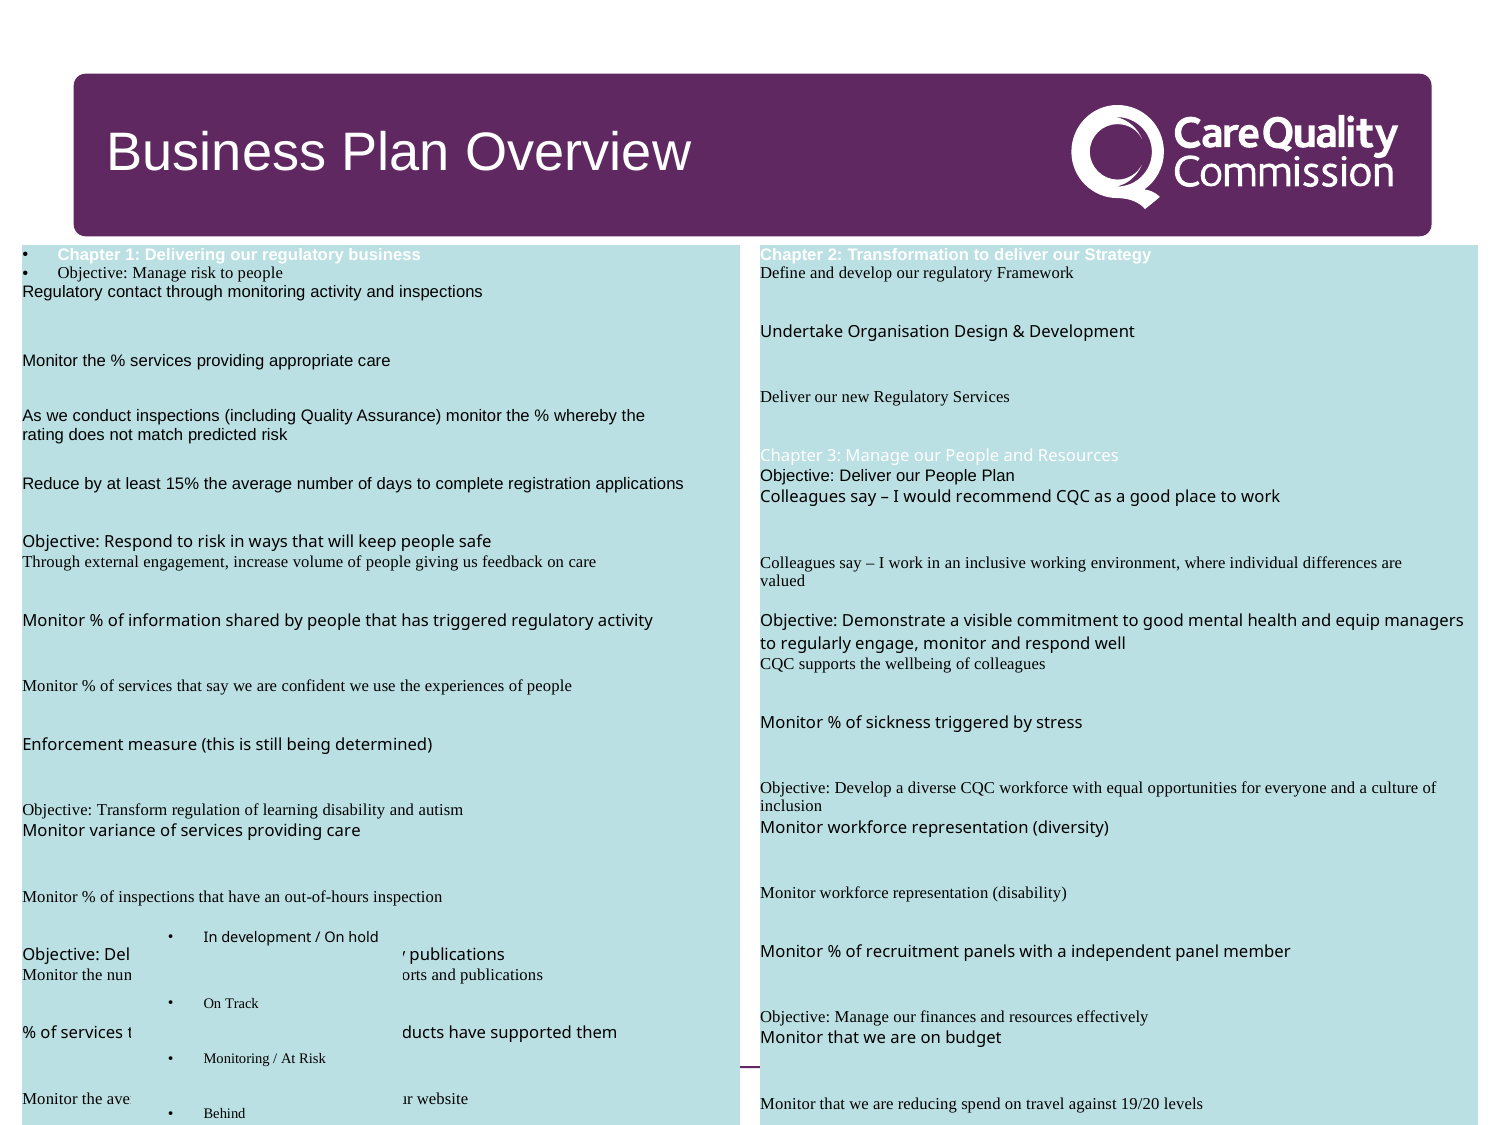

# Business Plan Overview
| Chapter 1: Delivering our regulatory business | |
| --- | --- |
| Objective: Manage risk to people | |
| Regulatory contact through monitoring activity and inspections | |
| Monitor the % services providing appropriate care | |
| As we conduct inspections (including Quality Assurance) monitor the % whereby the rating does not match predicted risk | |
| Reduce by at least 15% the average number of days to complete registration applications | |
| Objective: Respond to risk in ways that will keep people safe | |
| Through external engagement, increase volume of people giving us feedback on care | |
| Monitor % of information shared by people that has triggered regulatory activity | |
| Monitor % of services that say we are confident we use the experiences of people | |
| Enforcement measure (this is still being determined) | |
| Objective: Transform regulation of learning disability and autism | |
| Monitor variance of services providing care | |
| Monitor % of inspections that have an out-of-hours inspection | |
| Objective: Deliver our independent voice and key publications | |
| Monitor the number of people who access our major reports and publications | |
| % of services that say our independent voice products have supported them | |
| Monitor the average age of our assessment outputs on our website | |
| Chapter 2: Transformation to deliver our Strategy | |
| --- | --- |
| Define and develop our regulatory Framework | |
| Undertake Organisation Design & Development | |
| Deliver our new Regulatory Services | |
| Chapter 3: Manage our People and Resources | |
| Objective: Deliver our People Plan | |
| Colleagues say – I would recommend CQC as a good place to work | |
| Colleagues say – I work in an inclusive working environment, where individual differences are valued | |
| Objective: Demonstrate a visible commitment to good mental health and equip managers to regularly engage, monitor and respond well | |
| CQC supports the wellbeing of colleagues | |
| Monitor % of sickness triggered by stress | |
| Objective: Develop a diverse CQC workforce with equal opportunities for everyone and a culture of inclusion | |
| Monitor workforce representation (diversity) | |
| Monitor workforce representation (disability) | |
| Monitor % of recruitment panels with a independent panel member | |
| Objective: Manage our finances and resources effectively | |
| Monitor that we are on budget | |
| Monitor that we are reducing spend on travel against 19/20 levels | |
| Objective: Deliver day to day digital services well | |
| Monitor our internal Customer satisfaction with digital services | |
| | In development / On hold |
| --- | --- |
| | On Track |
| | Monitoring / At Risk |
| | Behind |